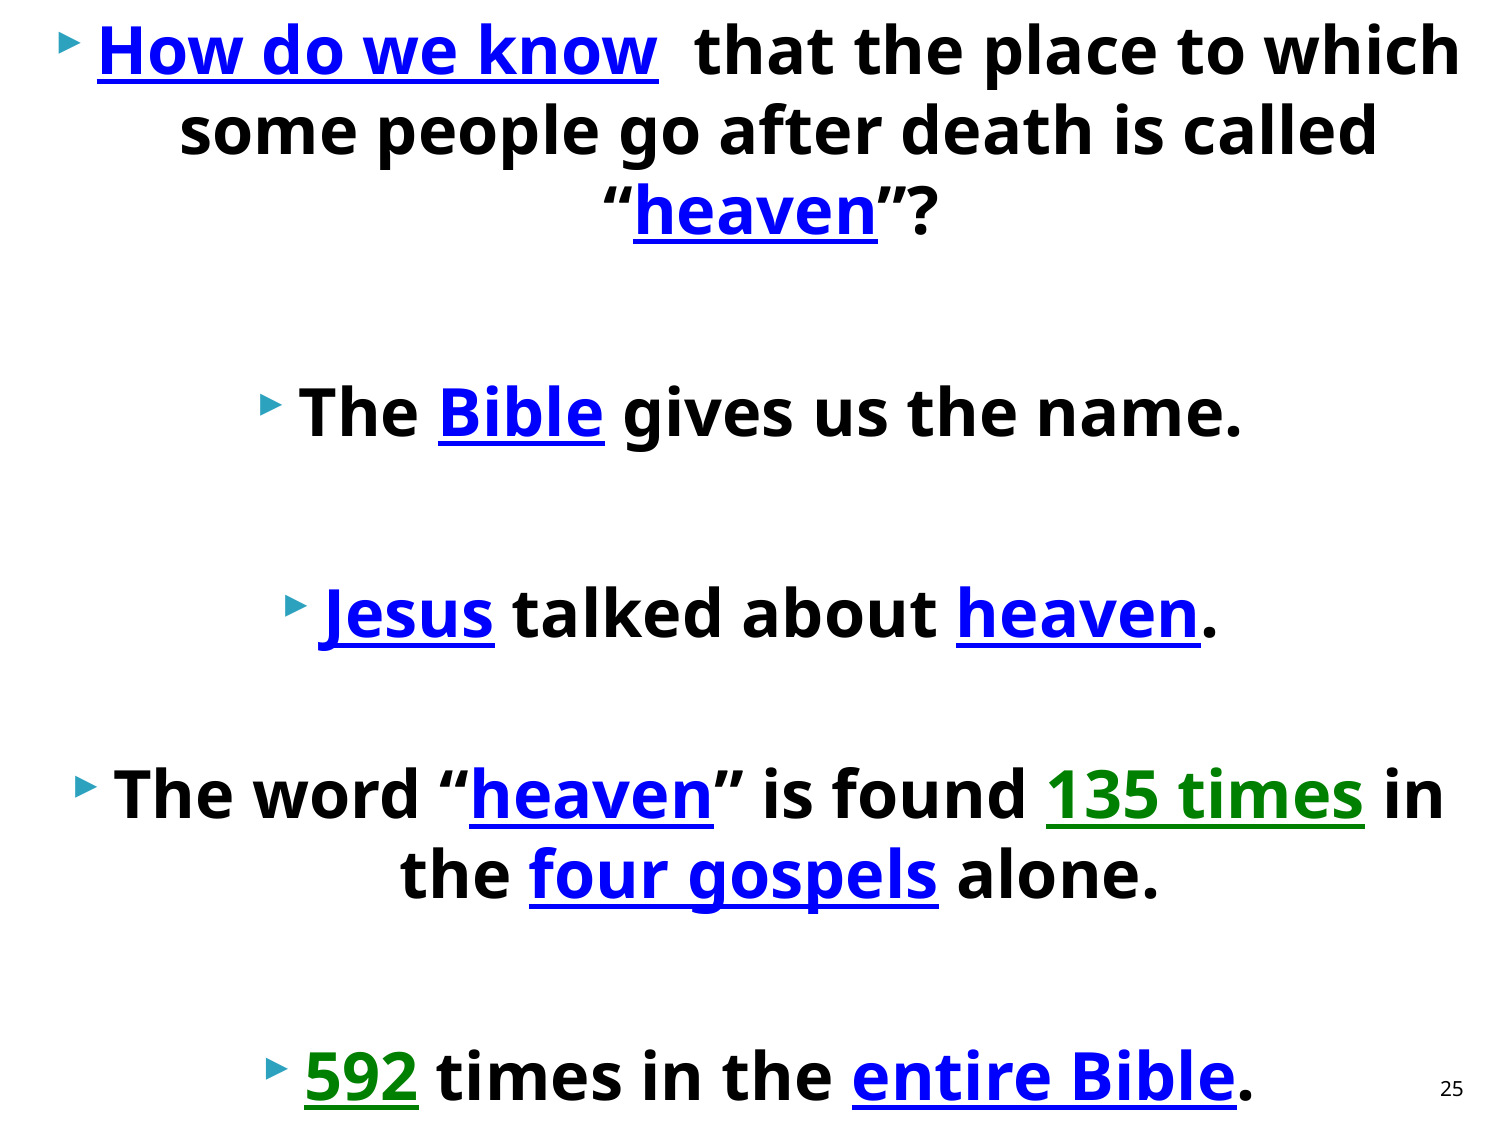

# How do we know that the place to which some people go after death is called “heaven”?
The Bible gives us the name.
Jesus talked about heaven.
The word “heaven” is found 135 times in the four gospels alone.
592 times in the entire Bible.